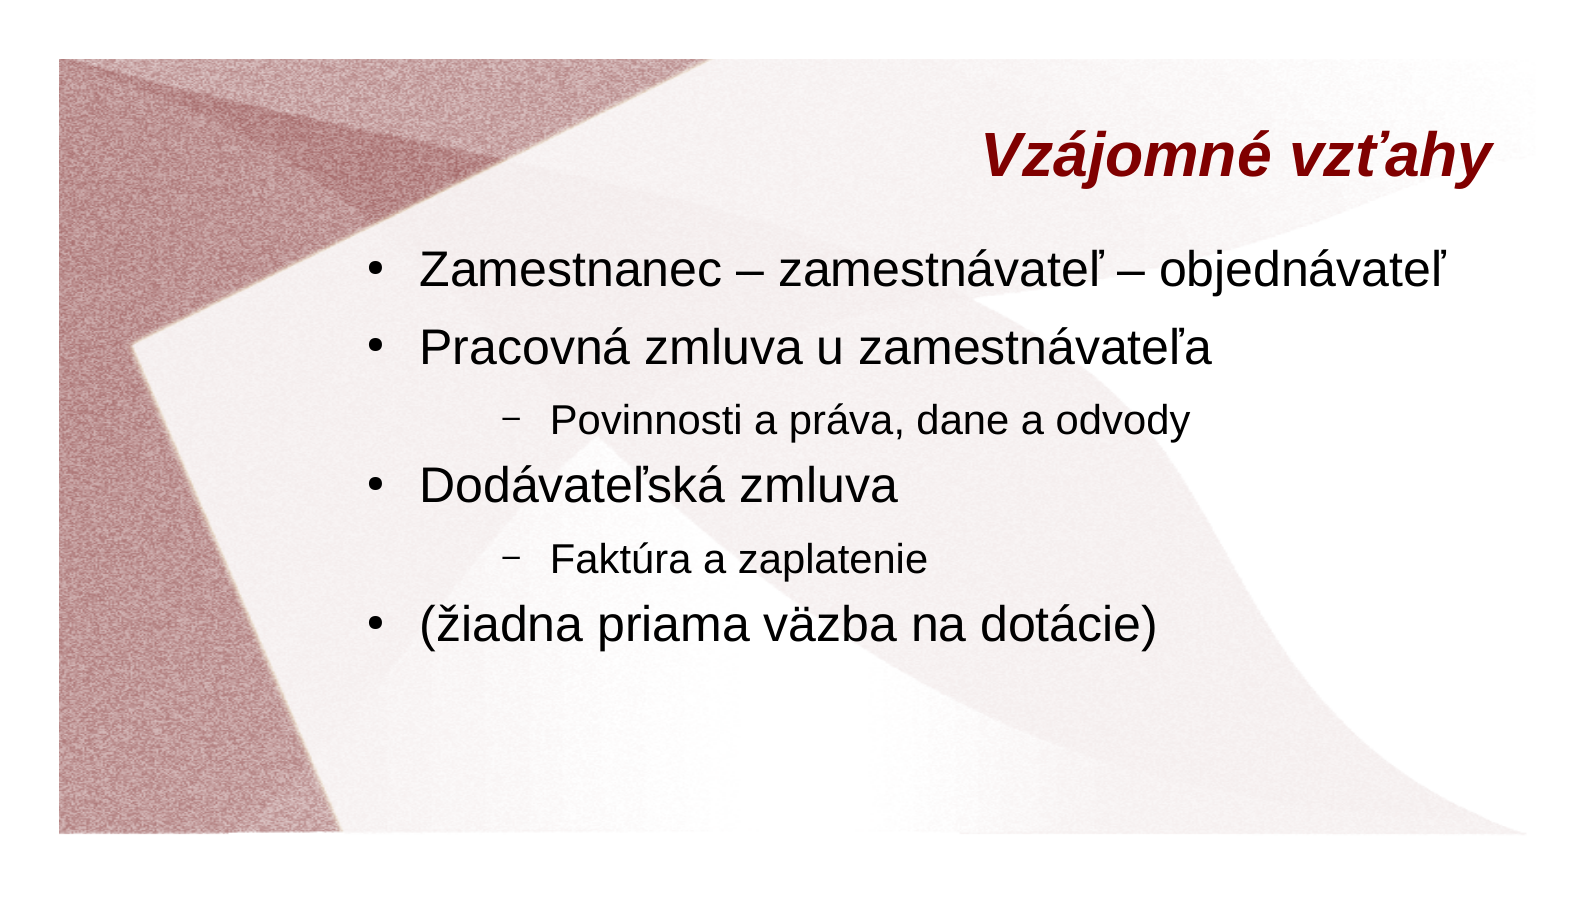

# Vzájomné vzťahy
Zamestnanec – zamestnávateľ – objednávateľ
Pracovná zmluva u zamestnávateľa
Povinnosti a práva, dane a odvody
Dodávateľská zmluva
Faktúra a zaplatenie
(žiadna priama väzba na dotácie)